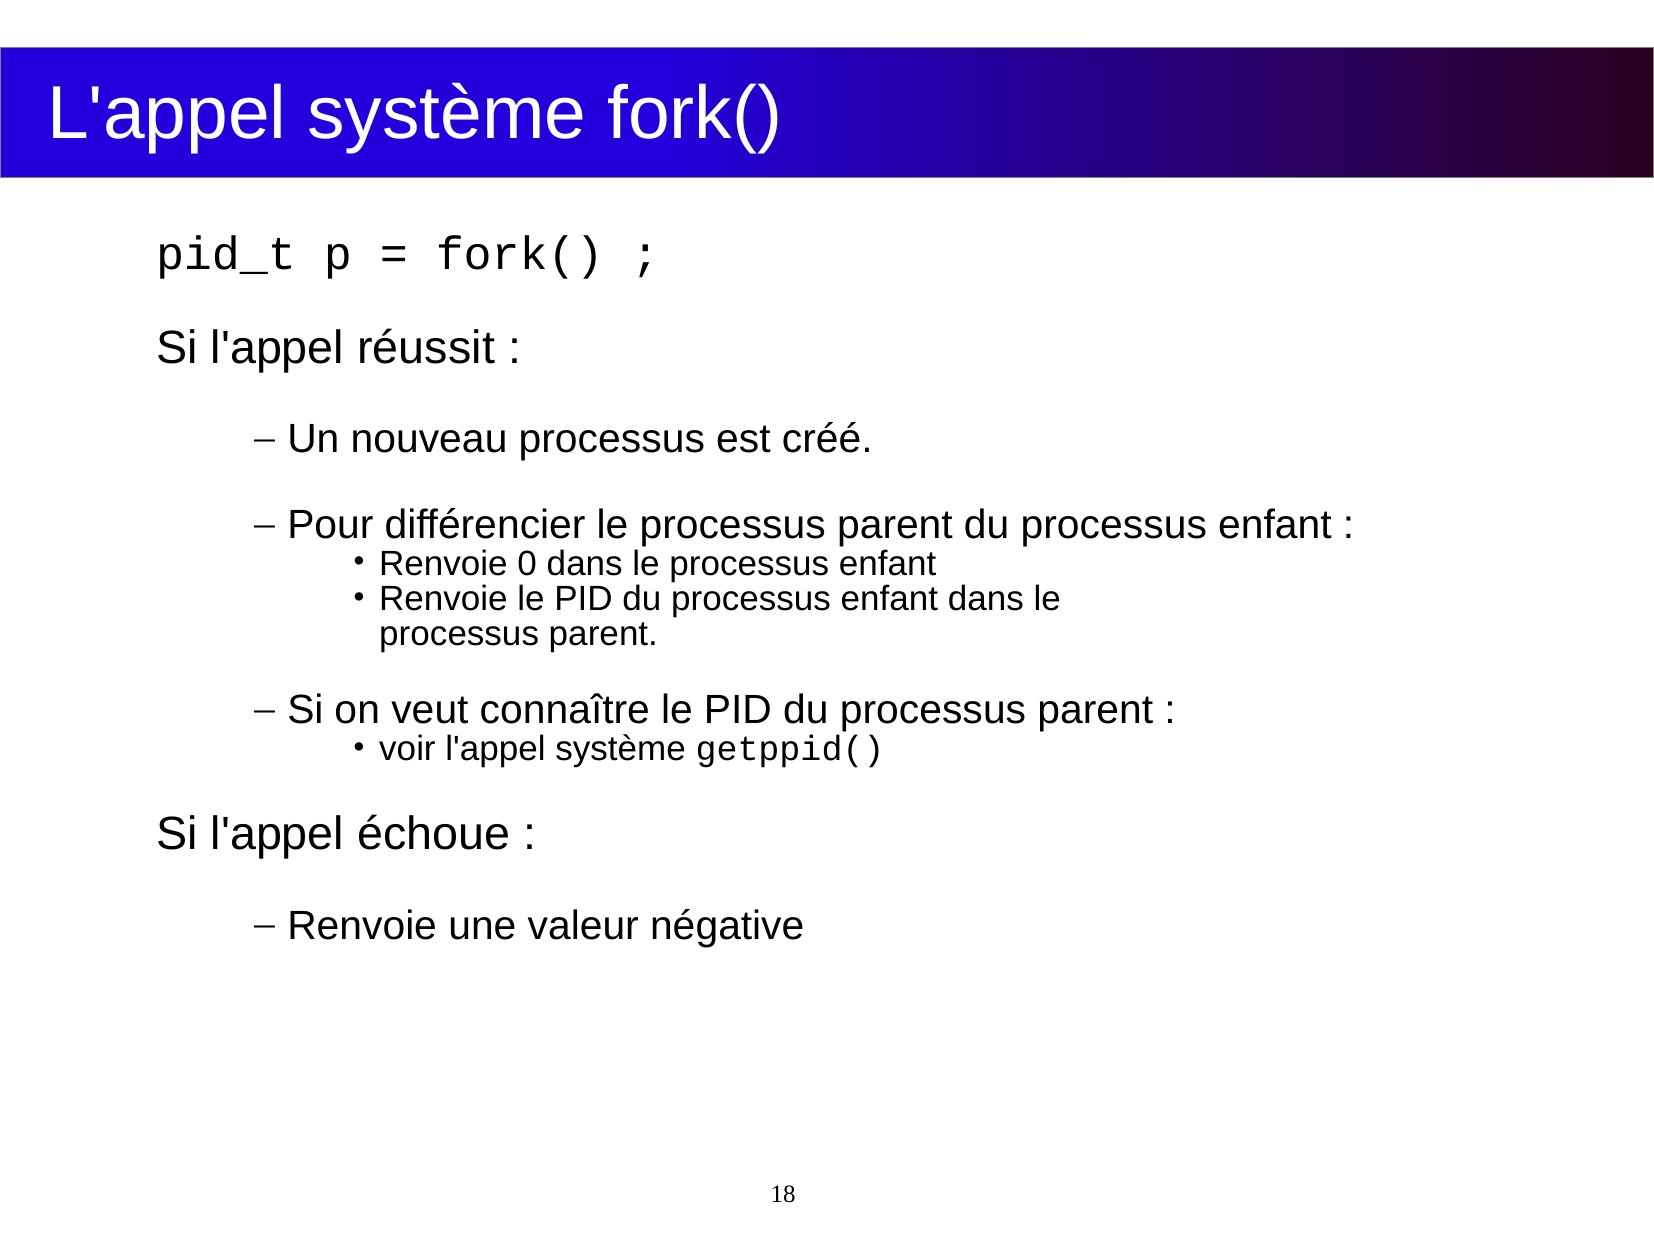

# L'appel système fork()
pid_t p = fork() ;
Si l'appel réussit :
Un nouveau processus est créé.
Pour différencier le processus parent du processus enfant :
Renvoie 0 dans le processus enfant
Renvoie le PID du processus enfant dans le
processus parent.
Si on veut connaître le PID du processus parent :
voir l'appel système getppid()
Si l'appel échoue :
Renvoie une valeur négative